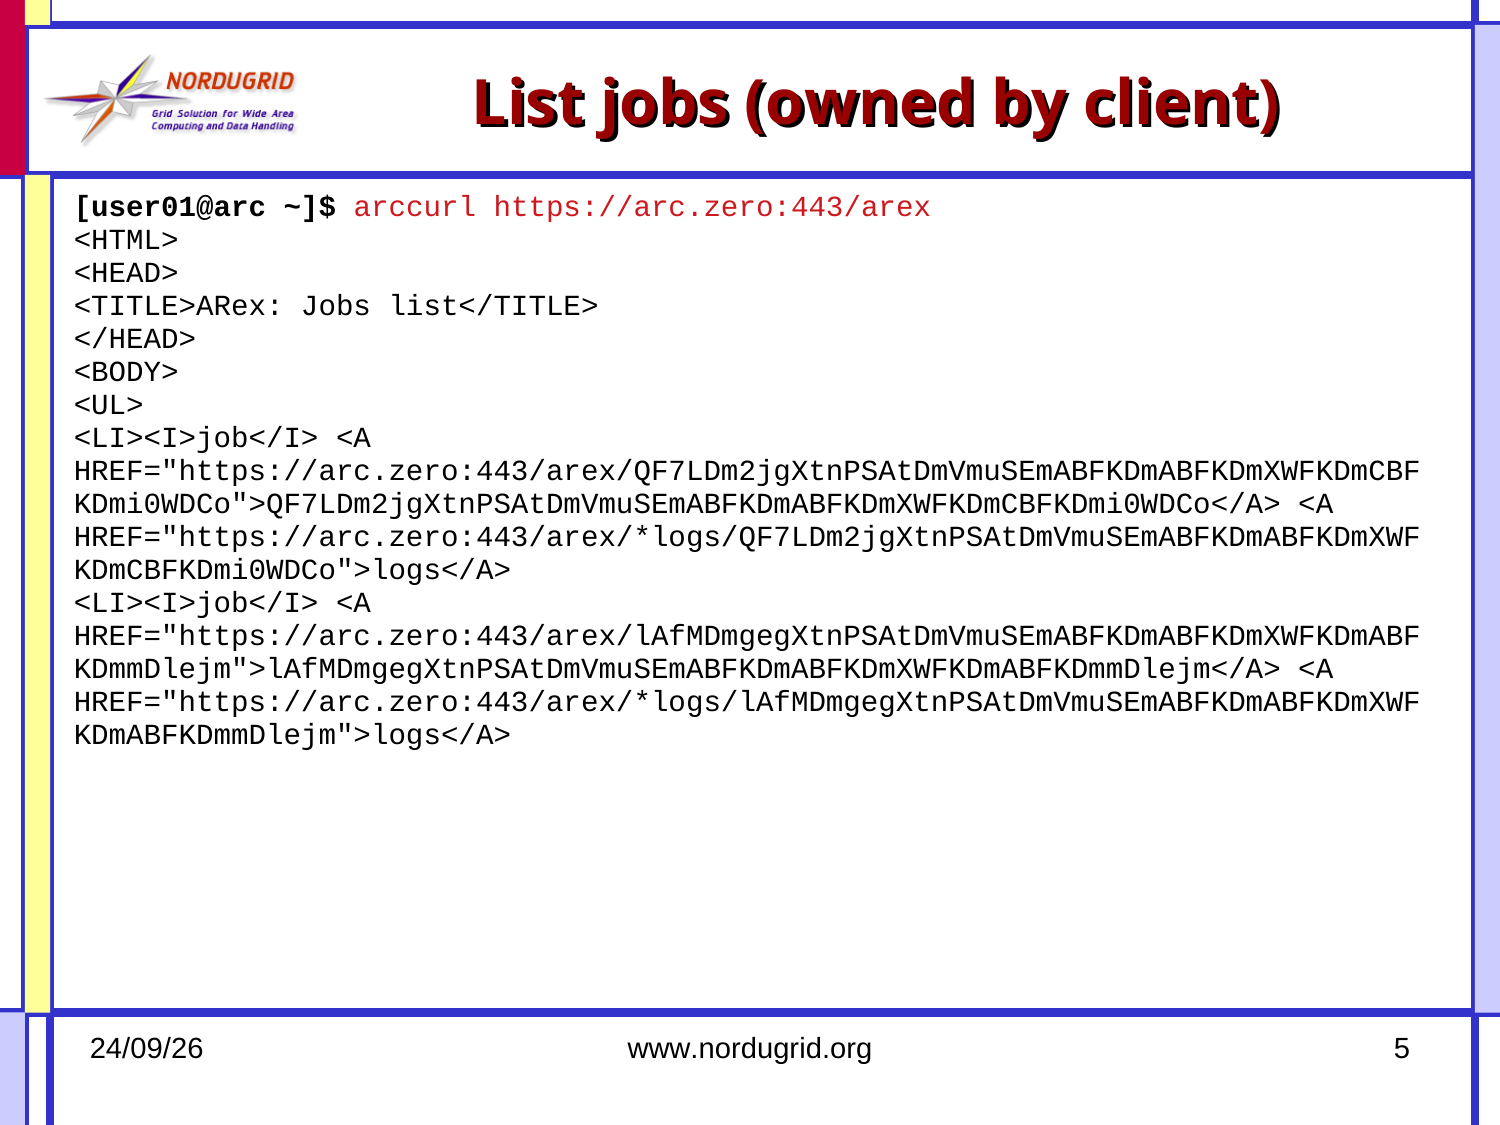

# List jobs (owned by client)
[user01@arc ~]$ arccurl https://arc.zero:443/arex
<HTML>
<HEAD>
<TITLE>ARex: Jobs list</TITLE>
</HEAD>
<BODY>
<UL>
<LI><I>job</I> <A HREF="https://arc.zero:443/arex/QF7LDm2jgXtnPSAtDmVmuSEmABFKDmABFKDmXWFKDmCBFKDmi0WDCo">QF7LDm2jgXtnPSAtDmVmuSEmABFKDmABFKDmXWFKDmCBFKDmi0WDCo</A> <A HREF="https://arc.zero:443/arex/*logs/QF7LDm2jgXtnPSAtDmVmuSEmABFKDmABFKDmXWFKDmCBFKDmi0WDCo">logs</A>
<LI><I>job</I> <A HREF="https://arc.zero:443/arex/lAfMDmgegXtnPSAtDmVmuSEmABFKDmABFKDmXWFKDmABFKDmmDlejm">lAfMDmgegXtnPSAtDmVmuSEmABFKDmABFKDmXWFKDmABFKDmmDlejm</A> <A HREF="https://arc.zero:443/arex/*logs/lAfMDmgegXtnPSAtDmVmuSEmABFKDmABFKDmXWFKDmABFKDmmDlejm">logs</A>
www.nordugrid.org
5